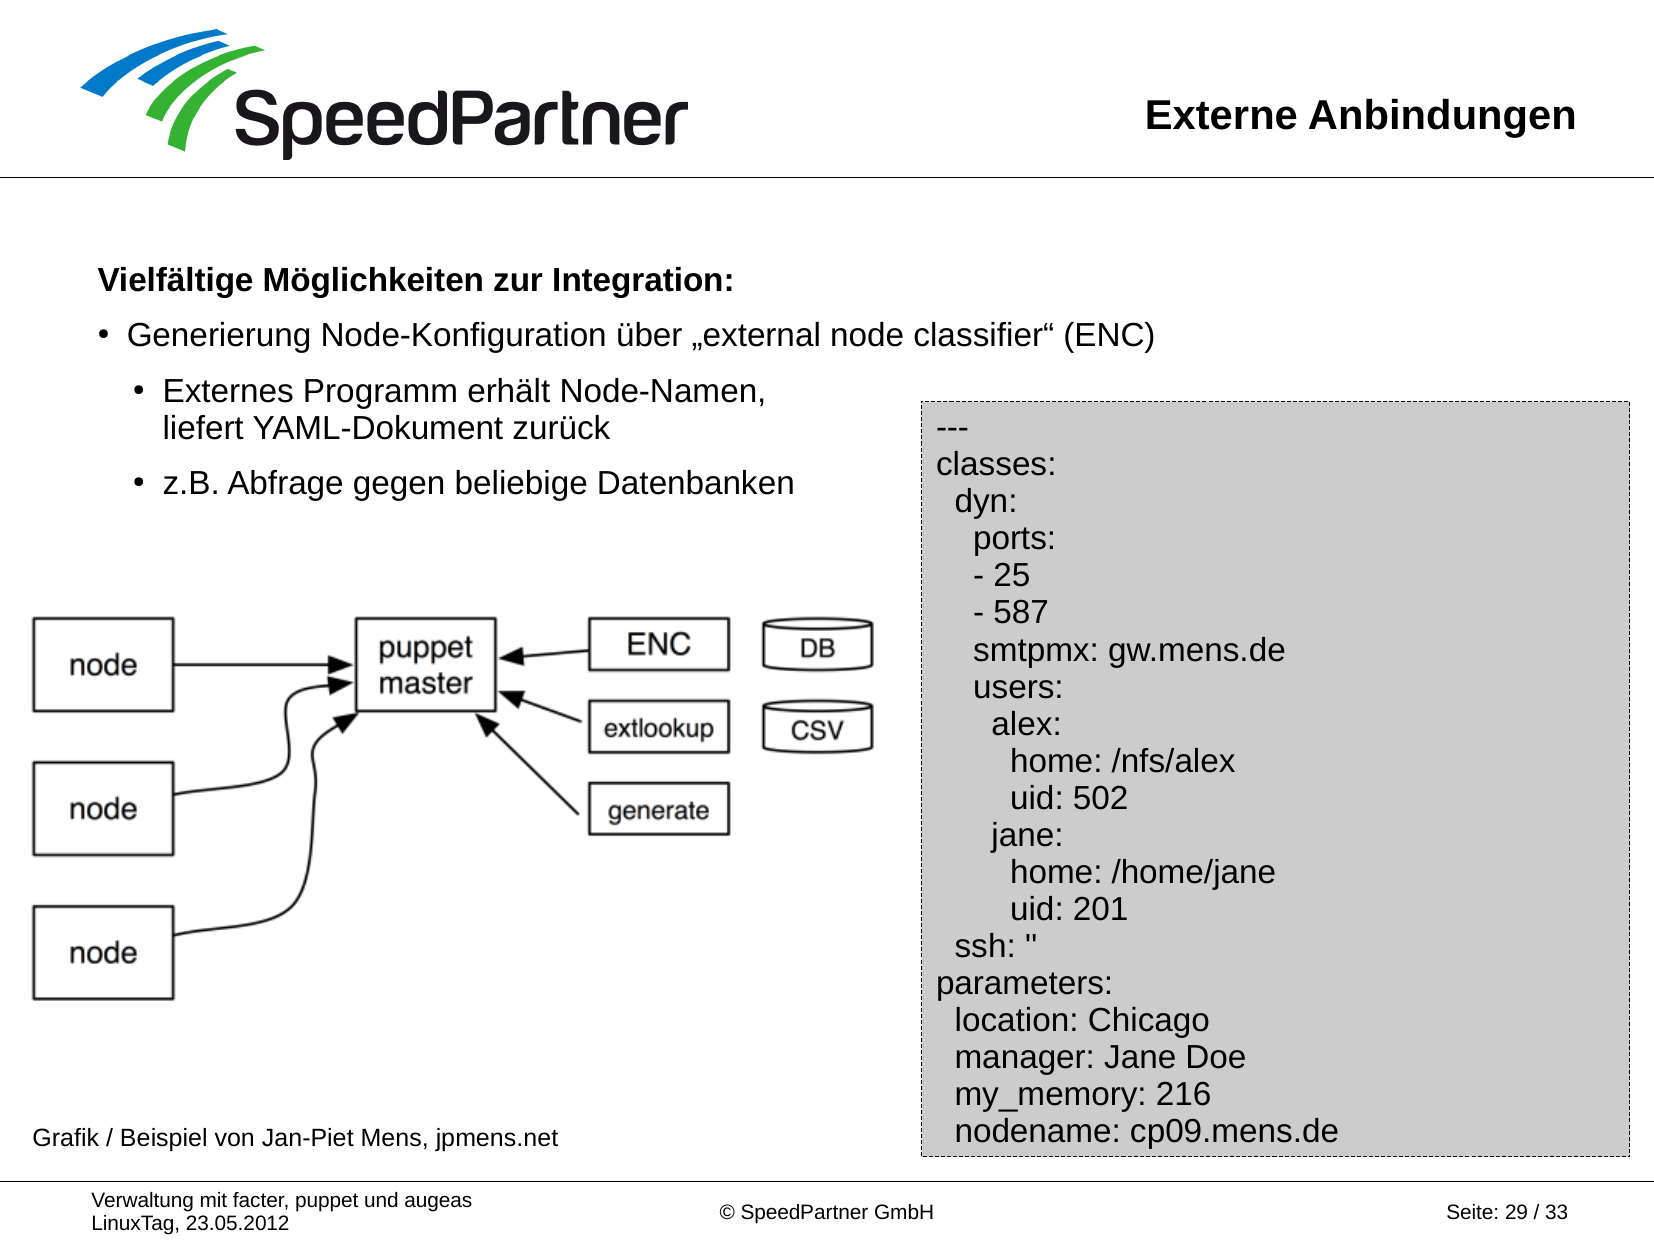

# Externe Anbindungen
Vielfältige Möglichkeiten zur Integration:
Generierung Node-Konfiguration über „external node classifier“ (ENC)
Externes Programm erhält Node-Namen,
liefert YAML-Dokument zurück
z.B. Abfrage gegen beliebige Datenbanken
---
classes:
 dyn:
 ports:
 - 25
 - 587
 smtpmx: gw.mens.de
 users:
 alex:
 home: /nfs/alex
 uid: 502
 jane:
 home: /home/jane
 uid: 201
 ssh: ''
parameters:
 location: Chicago
 manager: Jane Doe
 my_memory: 216
 nodename: cp09.mens.de
Grafik / Beispiel von Jan-Piet Mens, jpmens.net